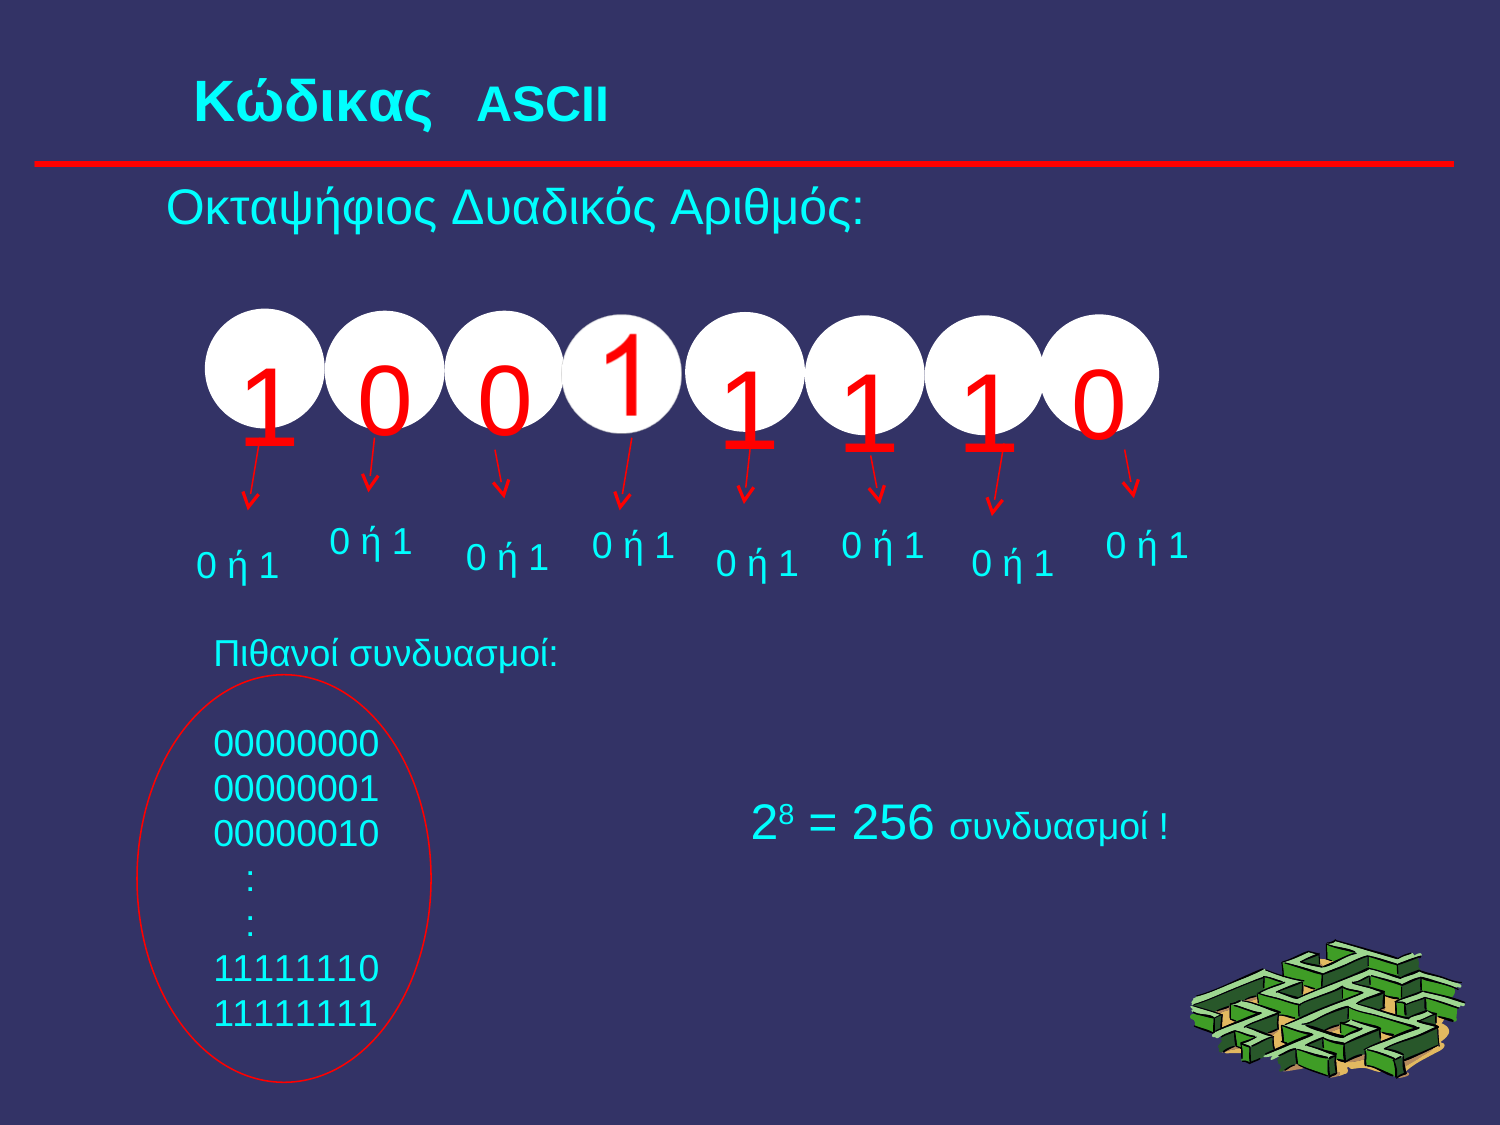

Κώδικας ASCII
Οκταψήφιος Δυαδικός Αριθμός:
1
0
0
1
0
1
1
0 ή 1
0 ή 1
0 ή 1
0 ή 1
0 ή 1
0 ή 1
0 ή 1
0 ή 1
Πιθανοί συνδυασμοί:
00000000
00000001
00000010
 :
 :
11111110
11111111
28 = 256 συνδυασμοί !